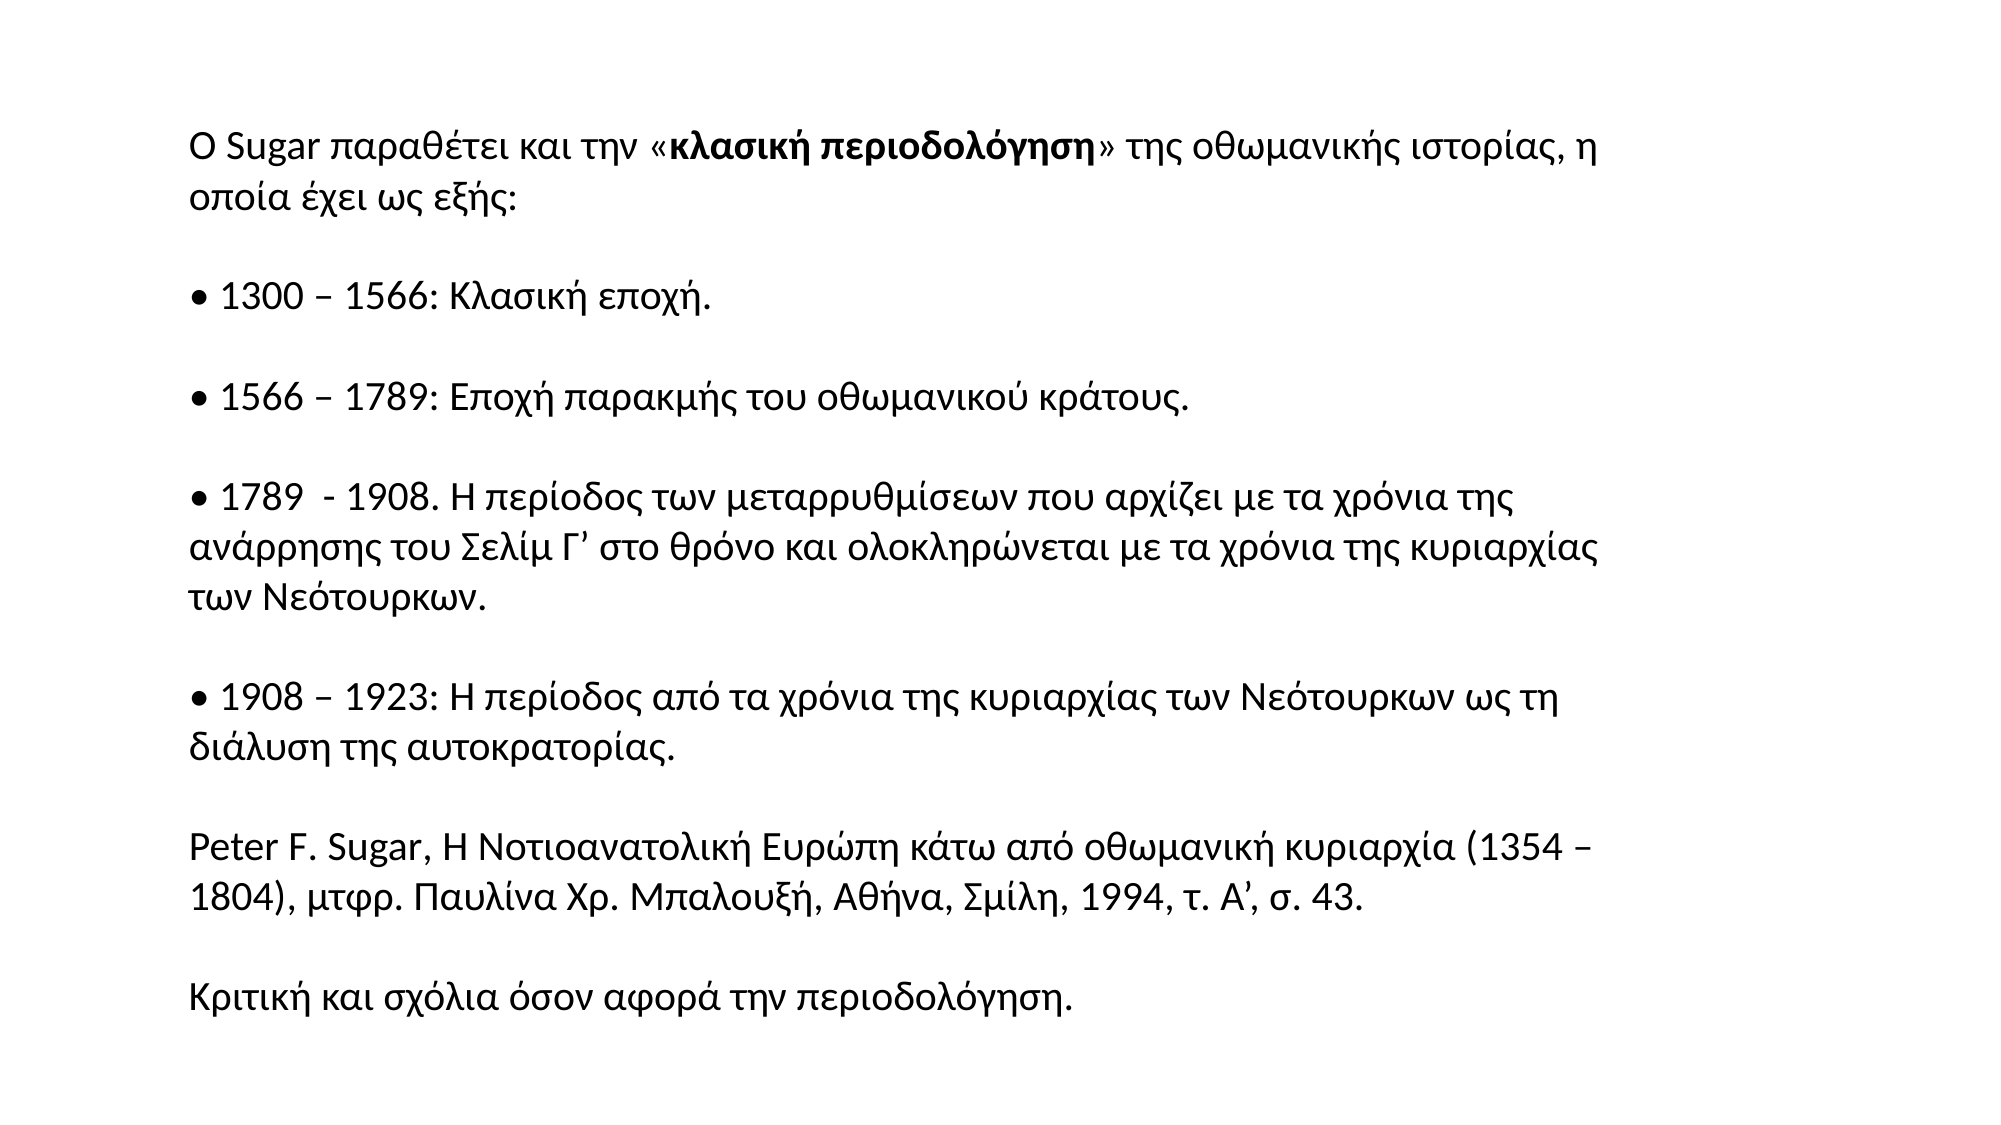

Ο Sugar παραθέτει και την «κλασική περιοδολόγηση» της οθωμανικής ιστορίας, η οποία έχει ως εξής:
• 1300 – 1566: Κλασική εποχή.
• 1566 – 1789: Εποχή παρακμής του οθωμανικού κράτους.
• 1789 - 1908. Η περίοδος των μεταρρυθμίσεων που αρχίζει με τα χρόνια της ανάρρησης του Σελίμ Γ’ στο θρόνο και ολοκληρώνεται με τα χρόνια της κυριαρχίας των Νεότουρκων.
• 1908 – 1923: Η περίοδος από τα χρόνια της κυριαρχίας των Νεότουρκων ως τη διάλυση της αυτοκρατορίας.
Peter F. Sugar, Η Νοτιοανατολική Ευρώπη κάτω από οθωμανική κυριαρχία (1354 – 1804), μτφρ. Παυλίνα Χρ. Μπαλουξή, Αθήνα, Σμίλη, 1994, τ. Α’, σ. 43.
Κριτική και σχόλια όσον αφορά την περιοδολόγηση.